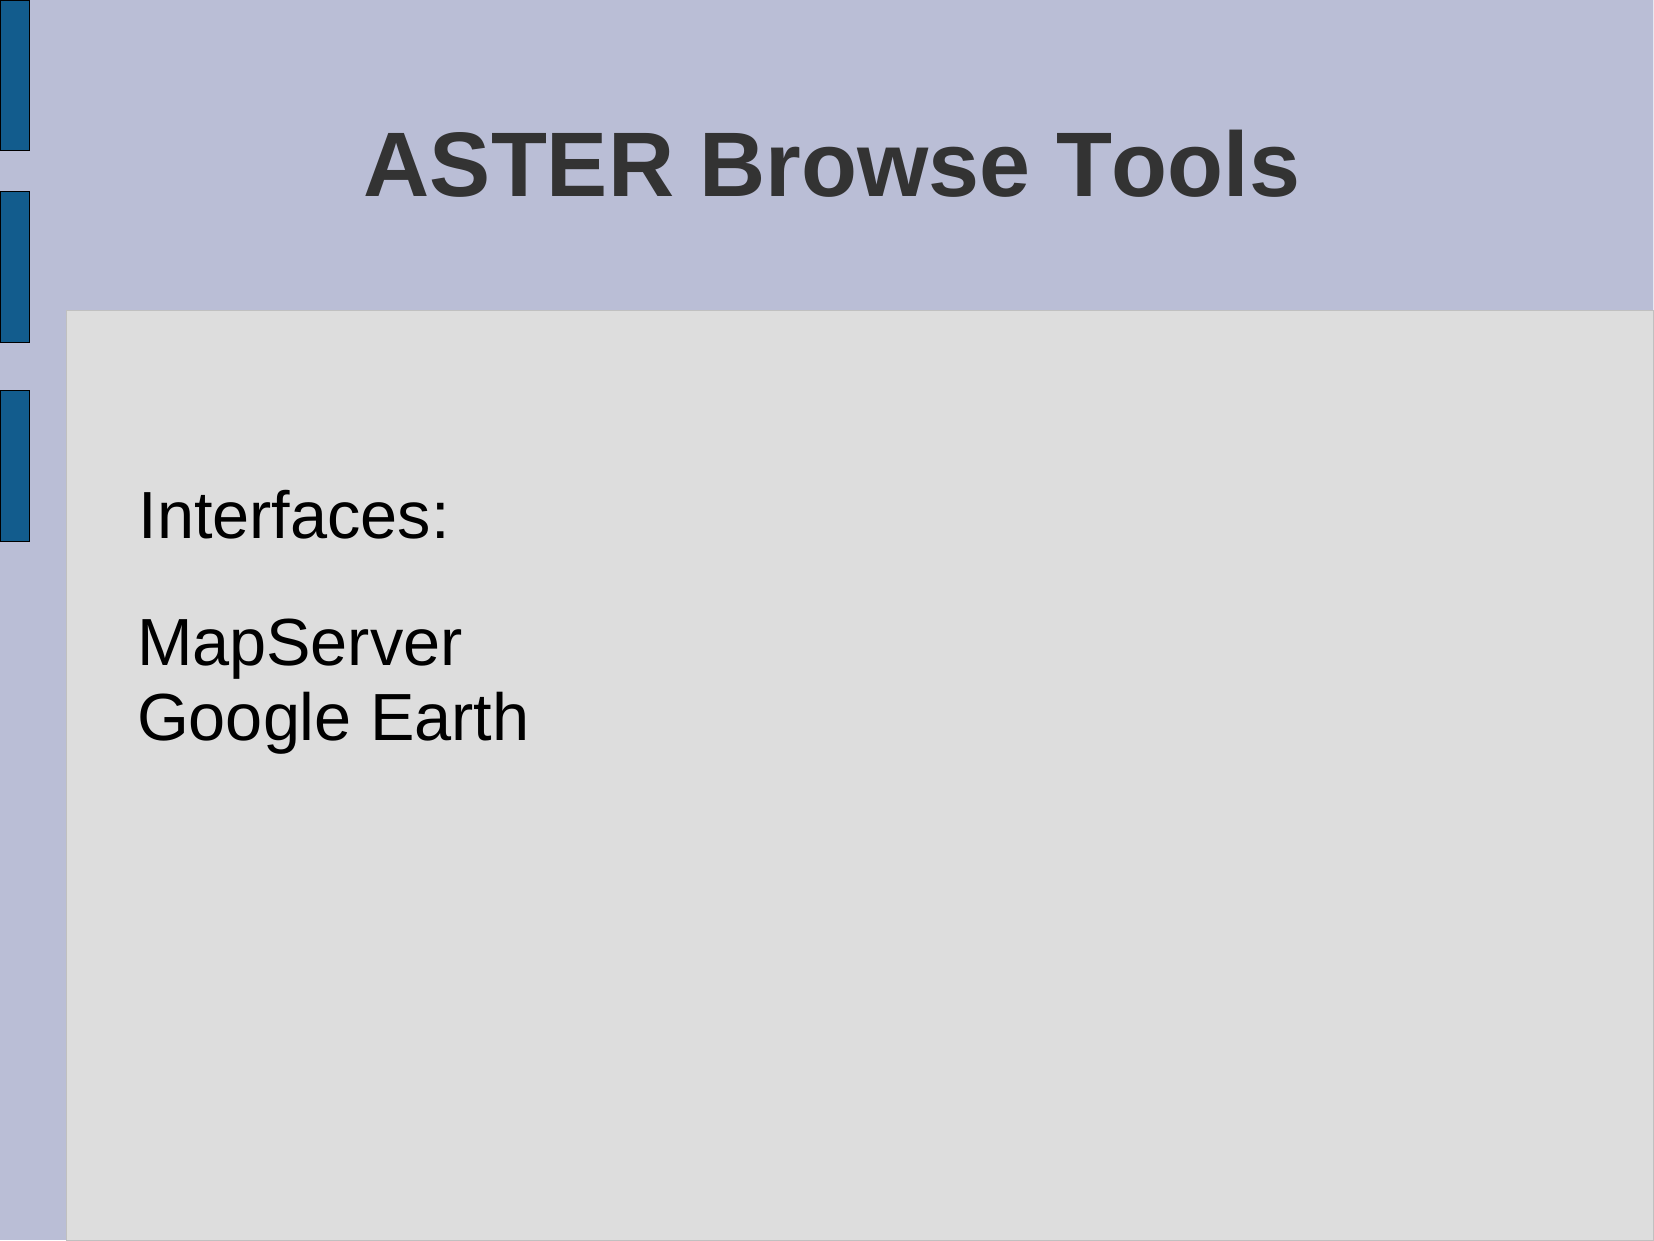

# ASTER Browse Tools
Interfaces:
MapServer
Google Earth